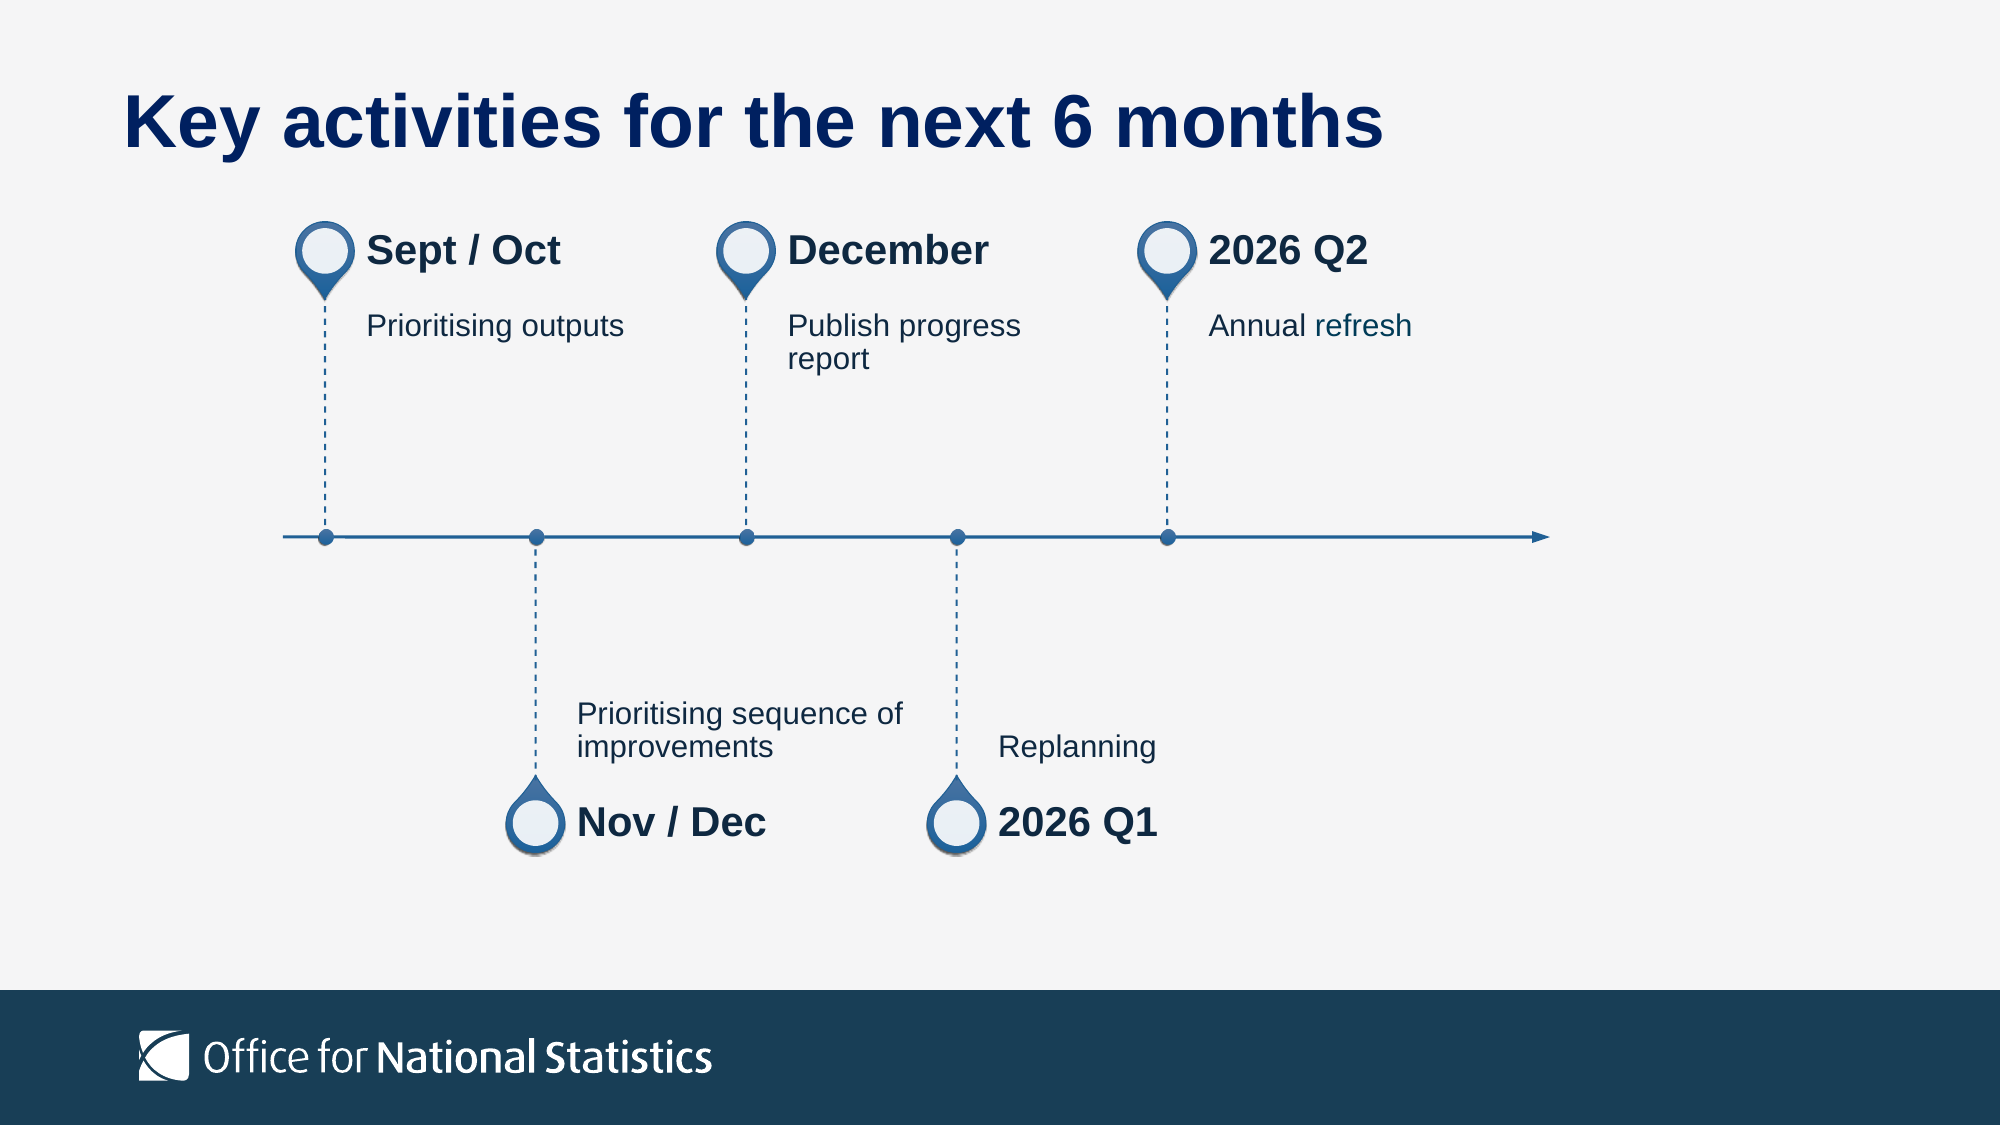

Key activities for the next 6 months
Sept / Oct
December
2026 Q2
Prioritising outputs
Publish progress report
Annual refresh
Prioritising sequence of improvements
Replanning
Nov / Dec
2026 Q1